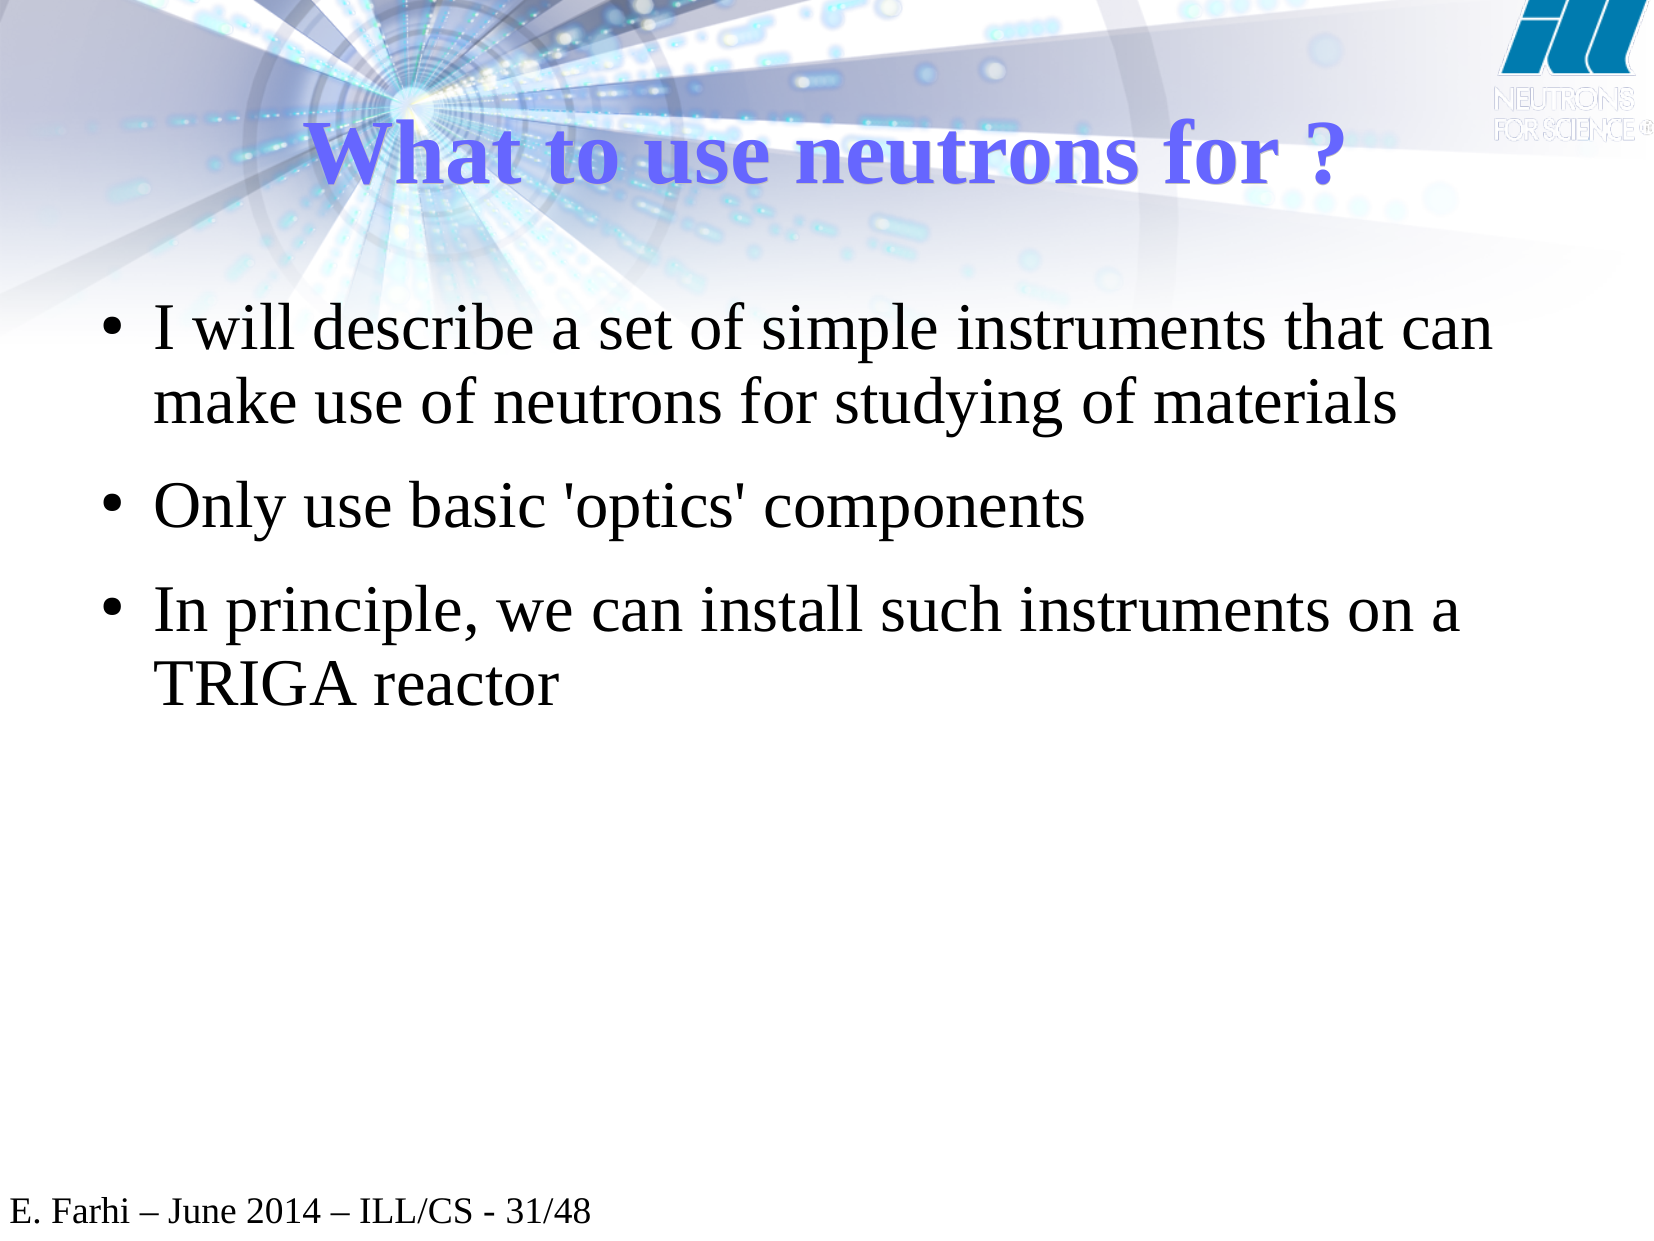

# What to use neutrons for ?
I will describe a set of simple instruments that can make use of neutrons for studying of materials
Only use basic 'optics' components
In principle, we can install such instruments on a TRIGA reactor